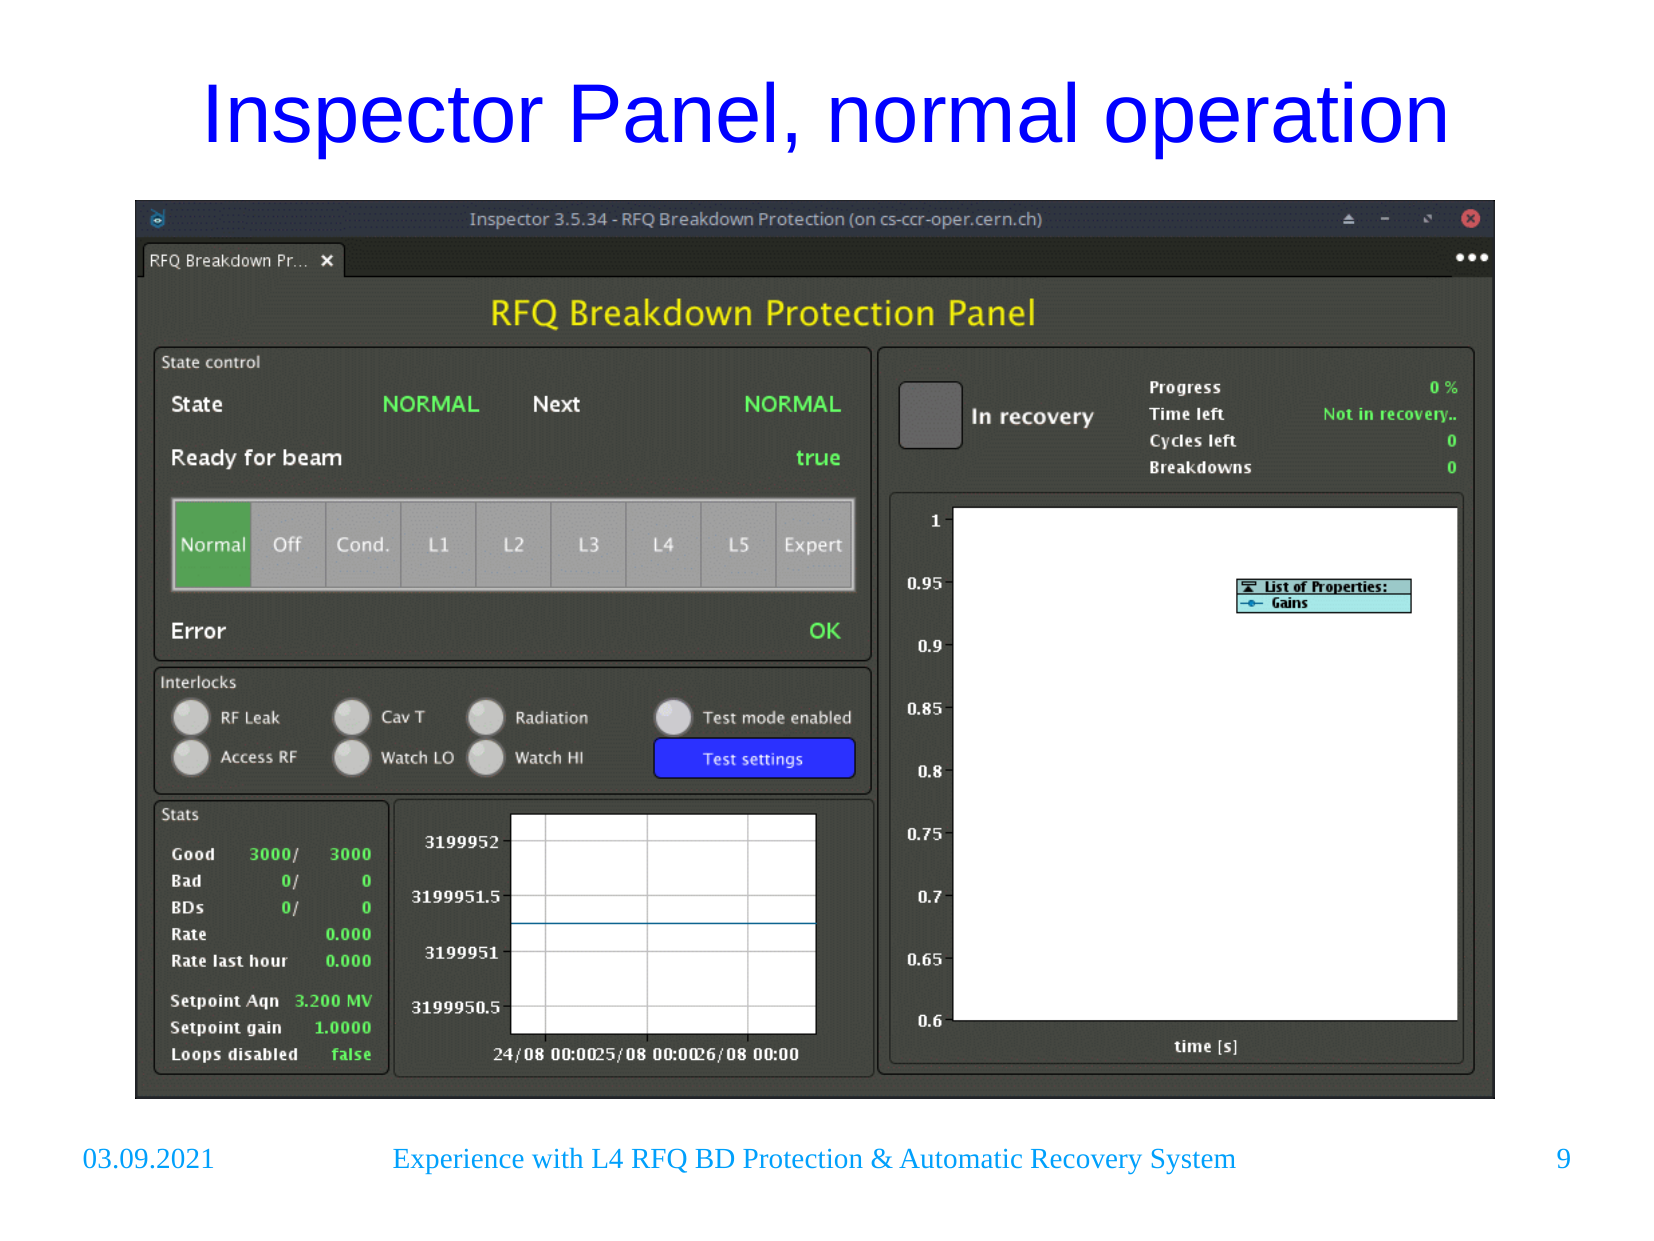

# Inspector Panel, normal operation
03.09.2021
Experience with L4 RFQ BD Protection & Automatic Recovery System
9